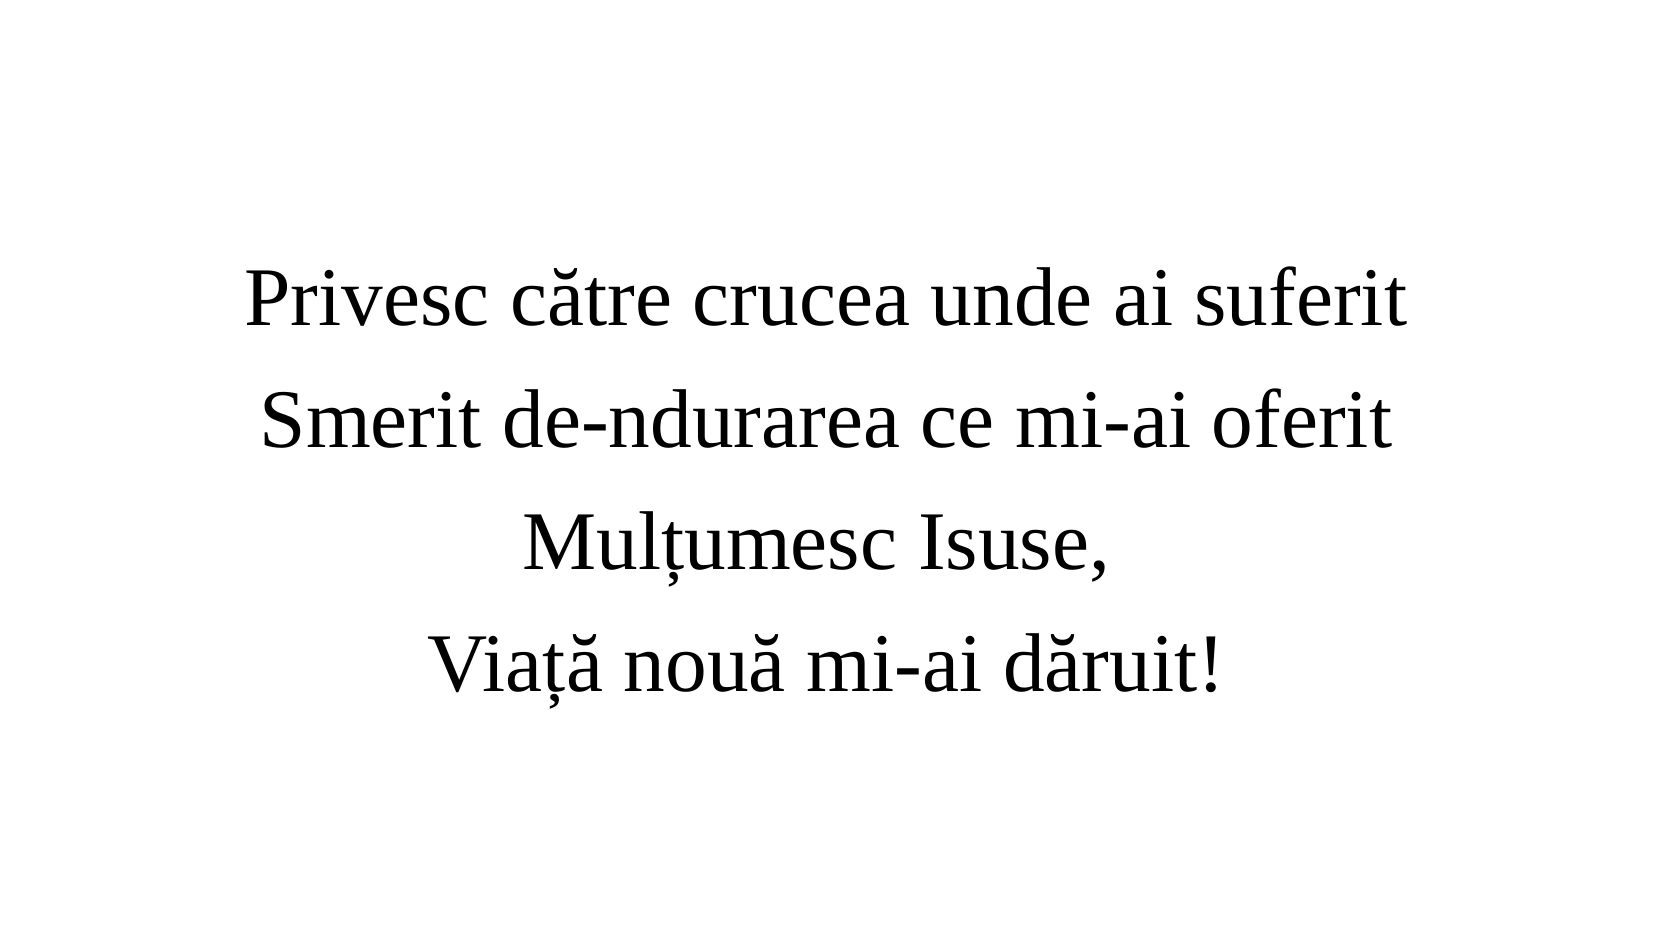

# Privesc către crucea unde ai suferit
Smerit de-ndurarea ce mi-ai oferit
Mulțumesc Isuse,
Viață nouă mi-ai dăruit!